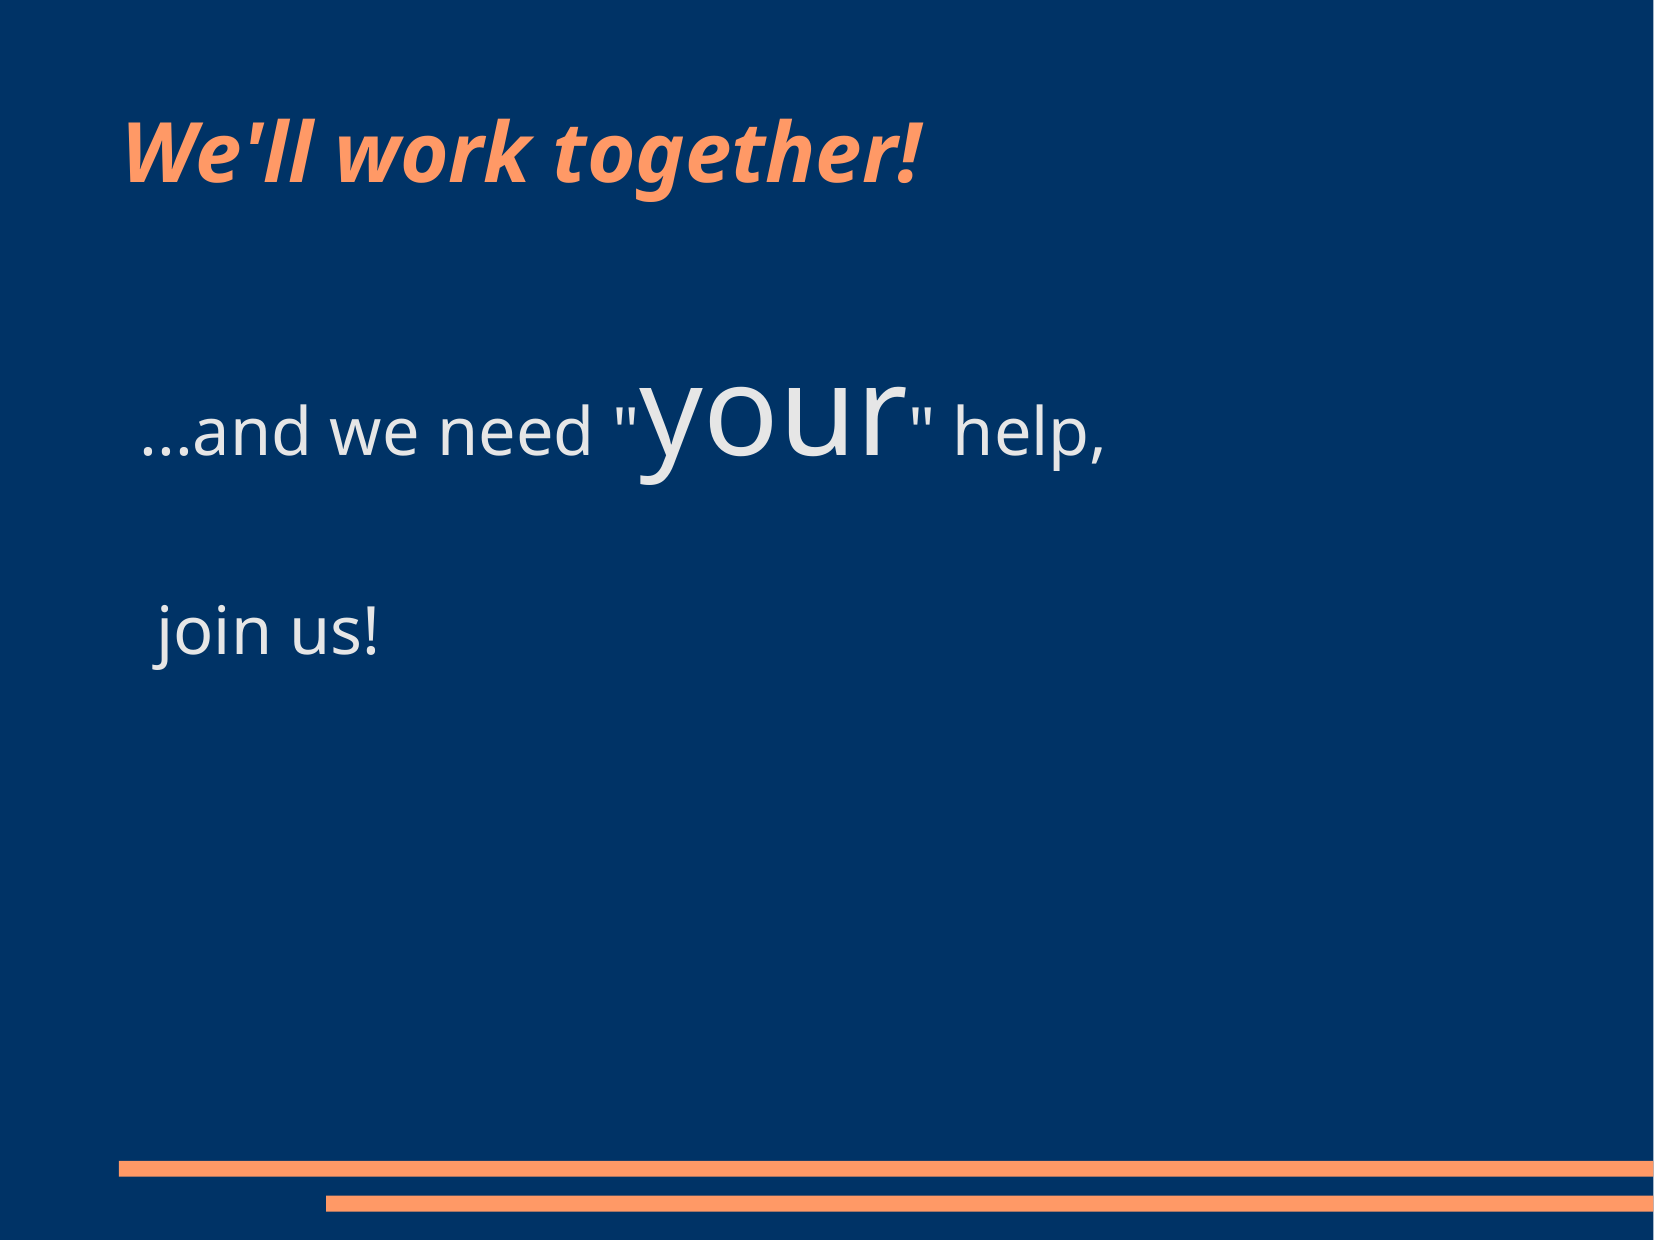

# We'll work together!
...and we need "your" help,
 join us!